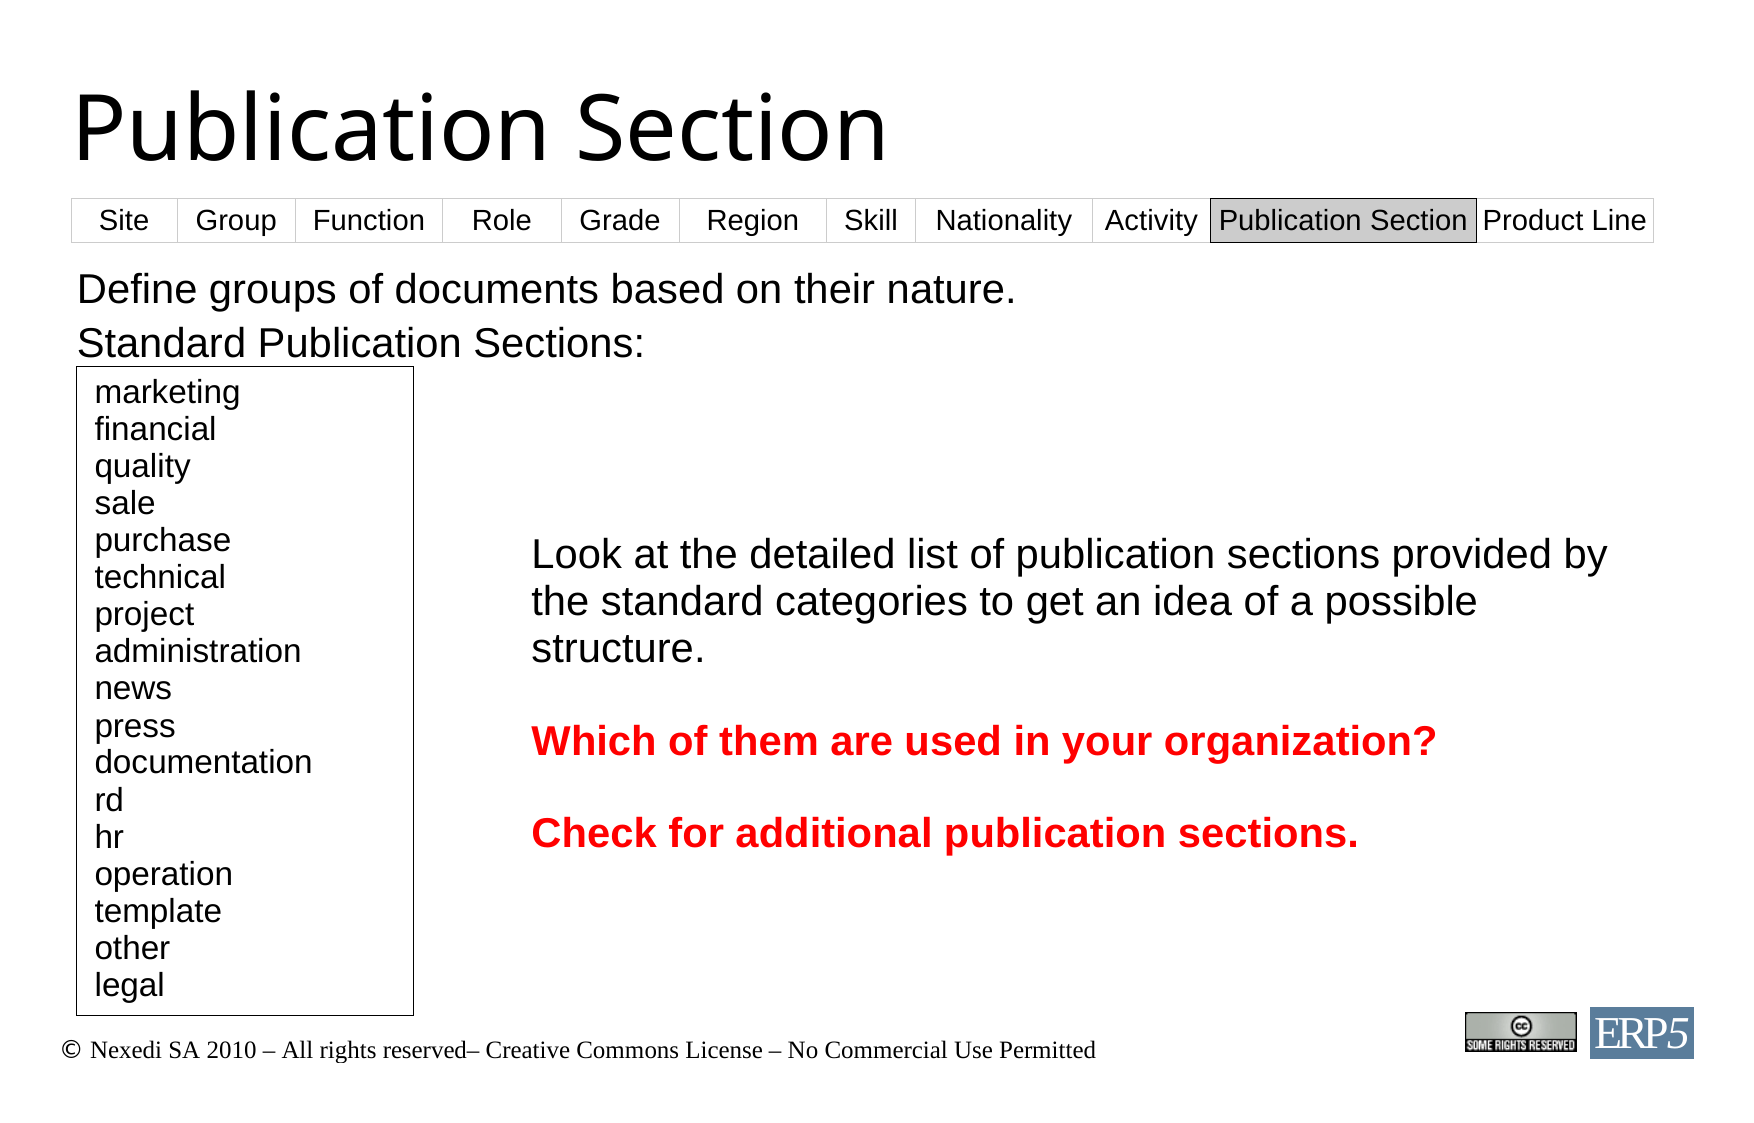

# Publication Section
Site
Group
Function
Role
Grade
Region
Skill
Nationality
Activity
Publication Section
Product Line
Define groups of documents based on their nature.
Standard Publication Sections:
marketing
financial
quality
sale
purchase
technical
project
administration
news
press
documentation
rd
hr
operation
template
other
legal
Look at the detailed list of publication sections provided by the standard categories to get an idea of a possible structure.
Which of them are used in your organization?
Check for additional publication sections.